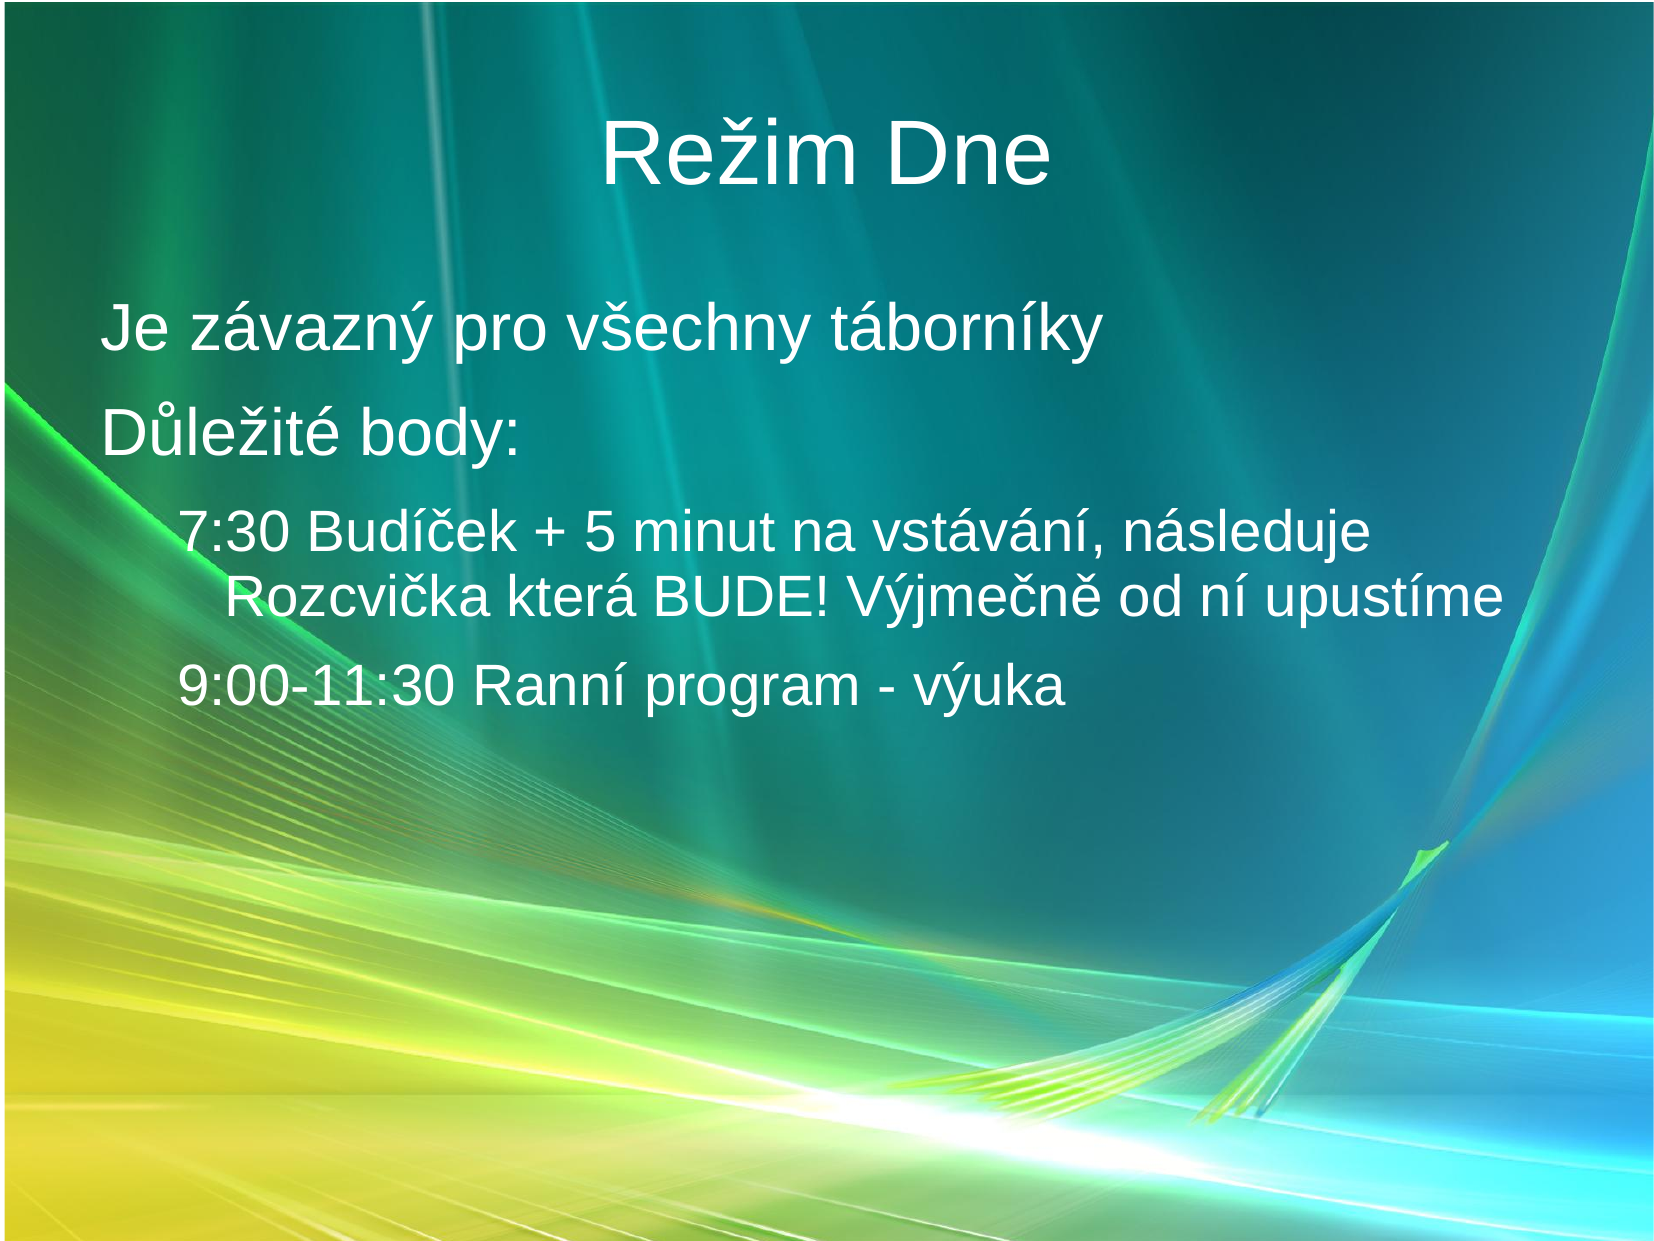

# Režim Dne
Je závazný pro všechny táborníky
Důležité body:
7:30 Budíček + 5 minut na vstávání, následuje Rozcvička která BUDE! Výjmečně od ní upustíme
9:00-11:30 Ranní program - výuka